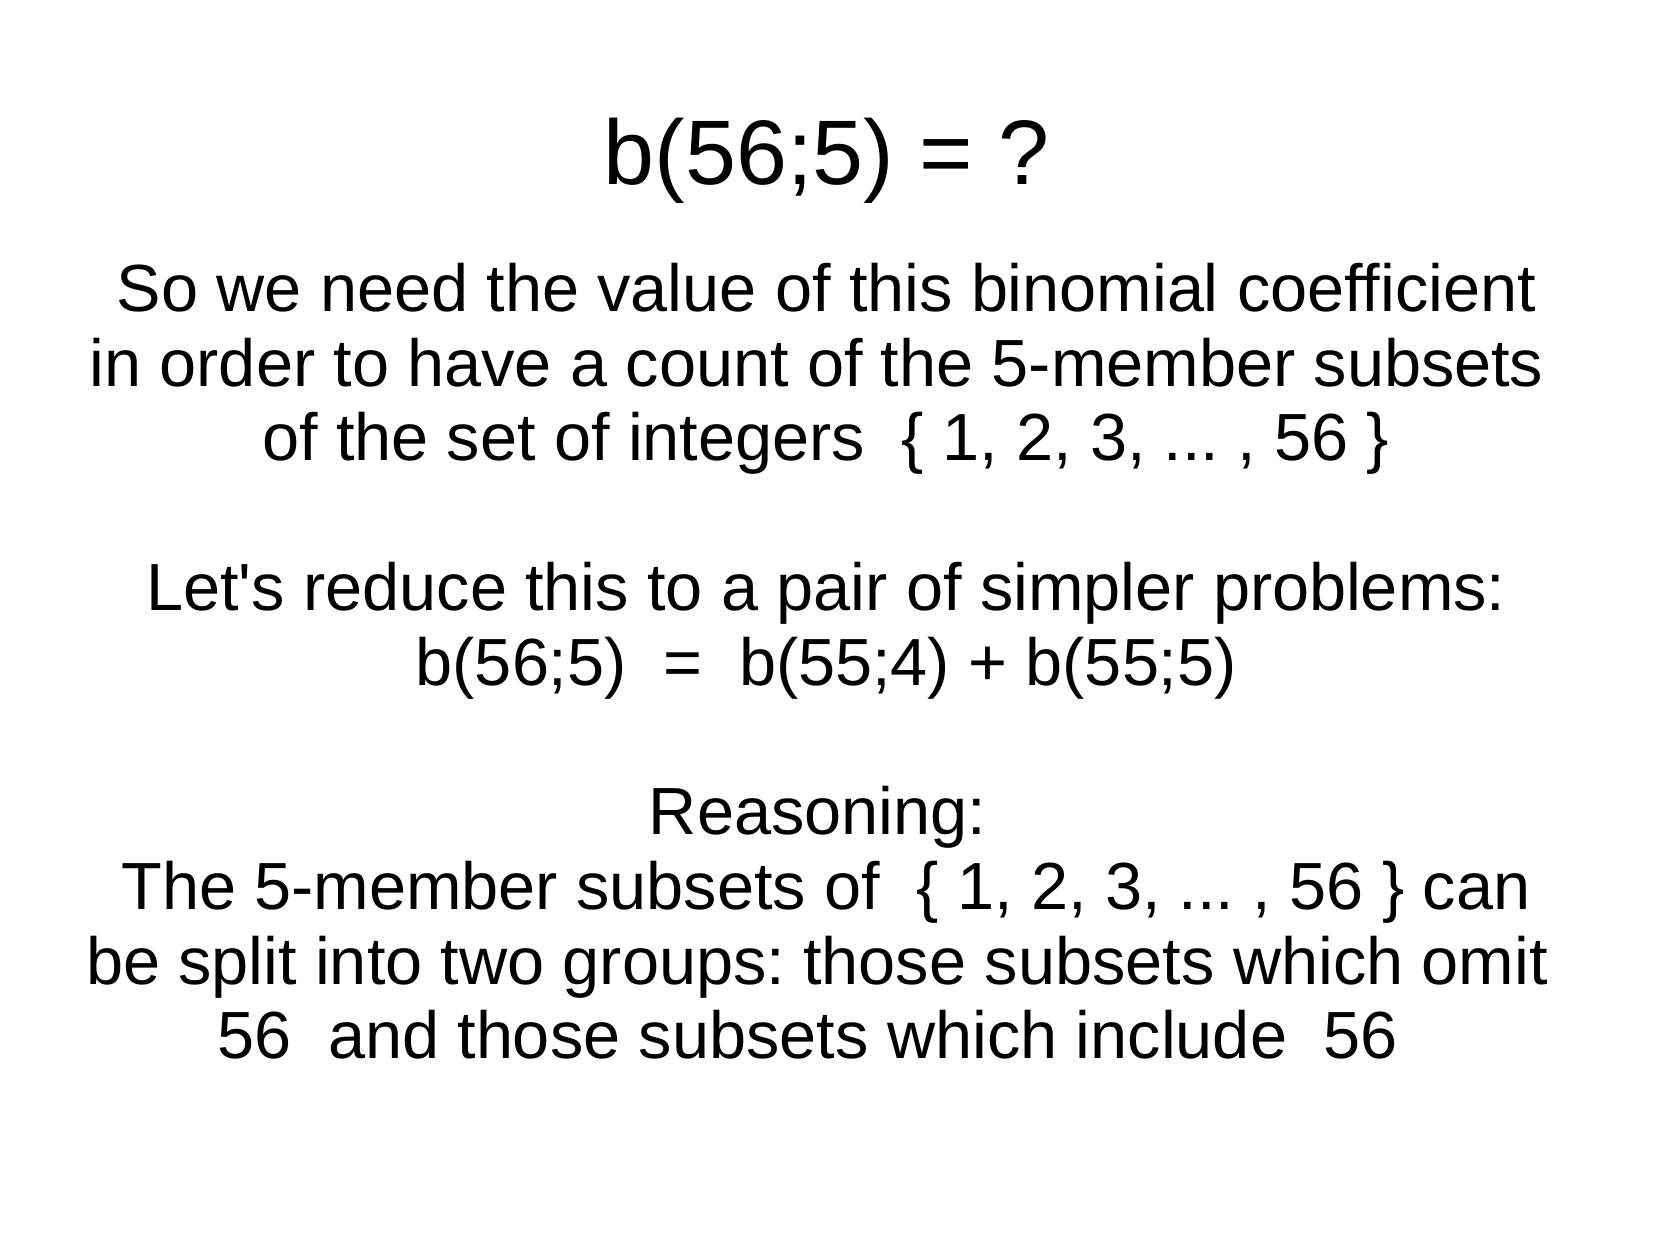

# b(56;5) = ?
So we need the value of this binomial coefficient in order to have a count of the 5-member subsets of the set of integers { 1, 2, 3, ... , 56 }
Let's reduce this to a pair of simpler problems:
b(56;5) = b(55;4) + b(55;5)
Reasoning:
The 5-member subsets of { 1, 2, 3, ... , 56 } can be split into two groups: those subsets which omit 56 and those subsets which include 56